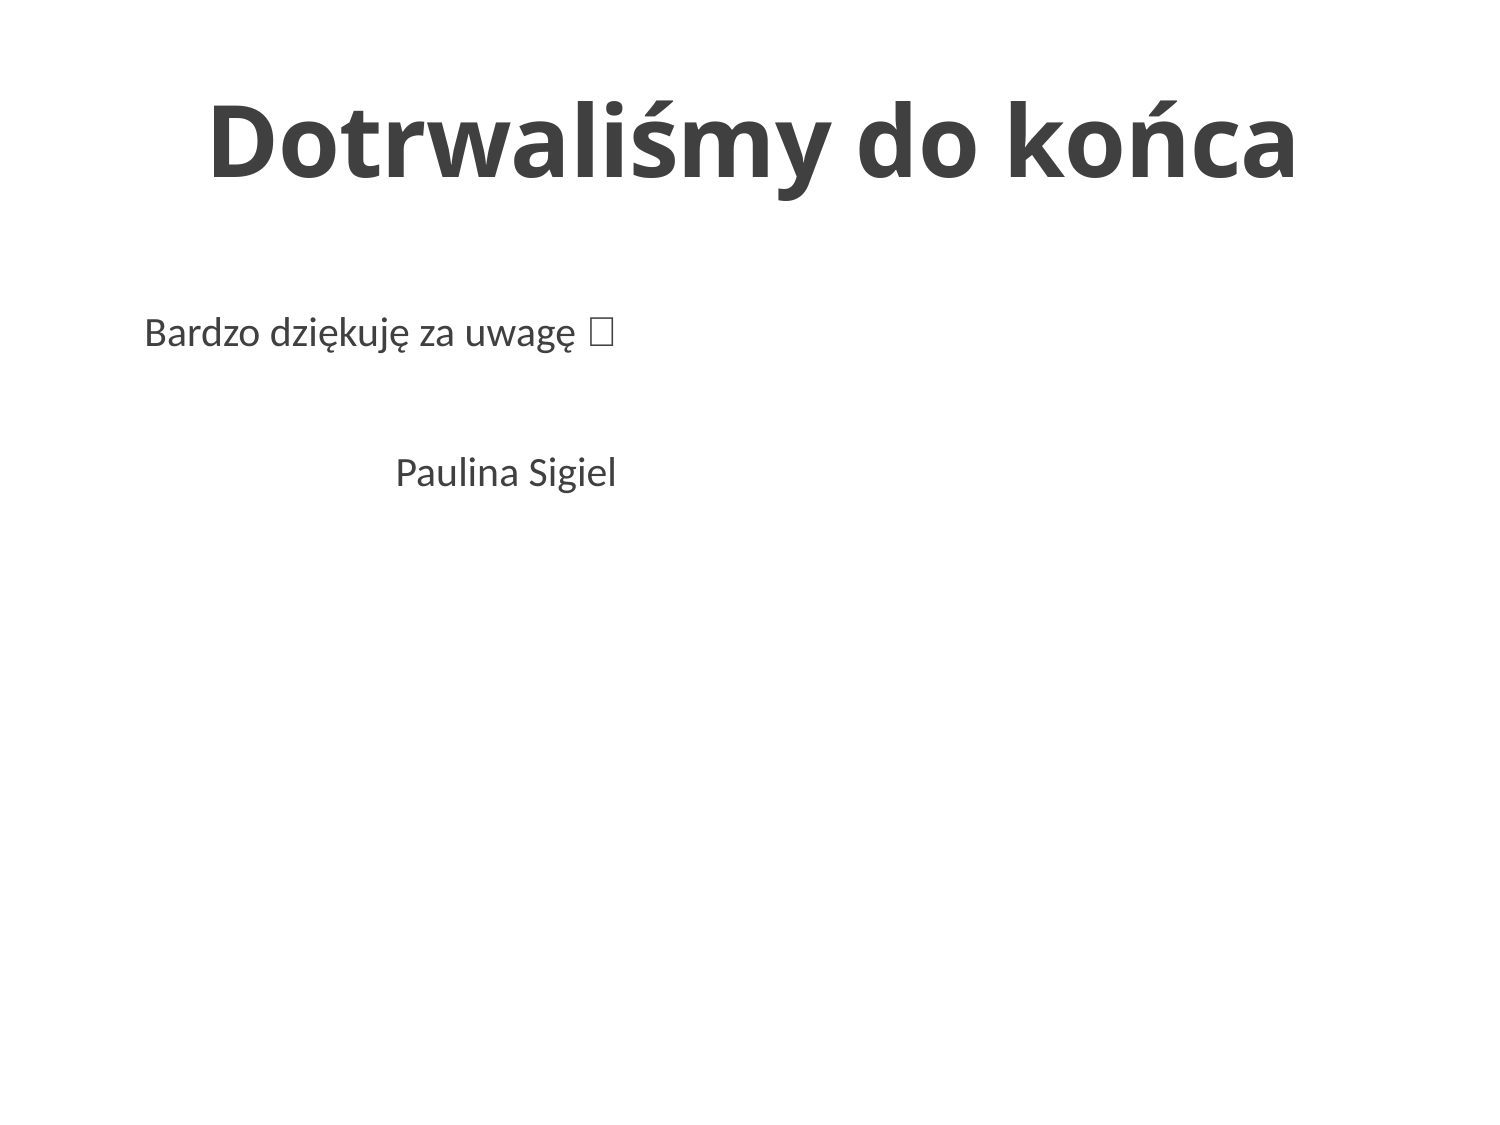

# Dotrwaliśmy do końca
Bardzo dziękuję za uwagę 
Paulina Sigiel